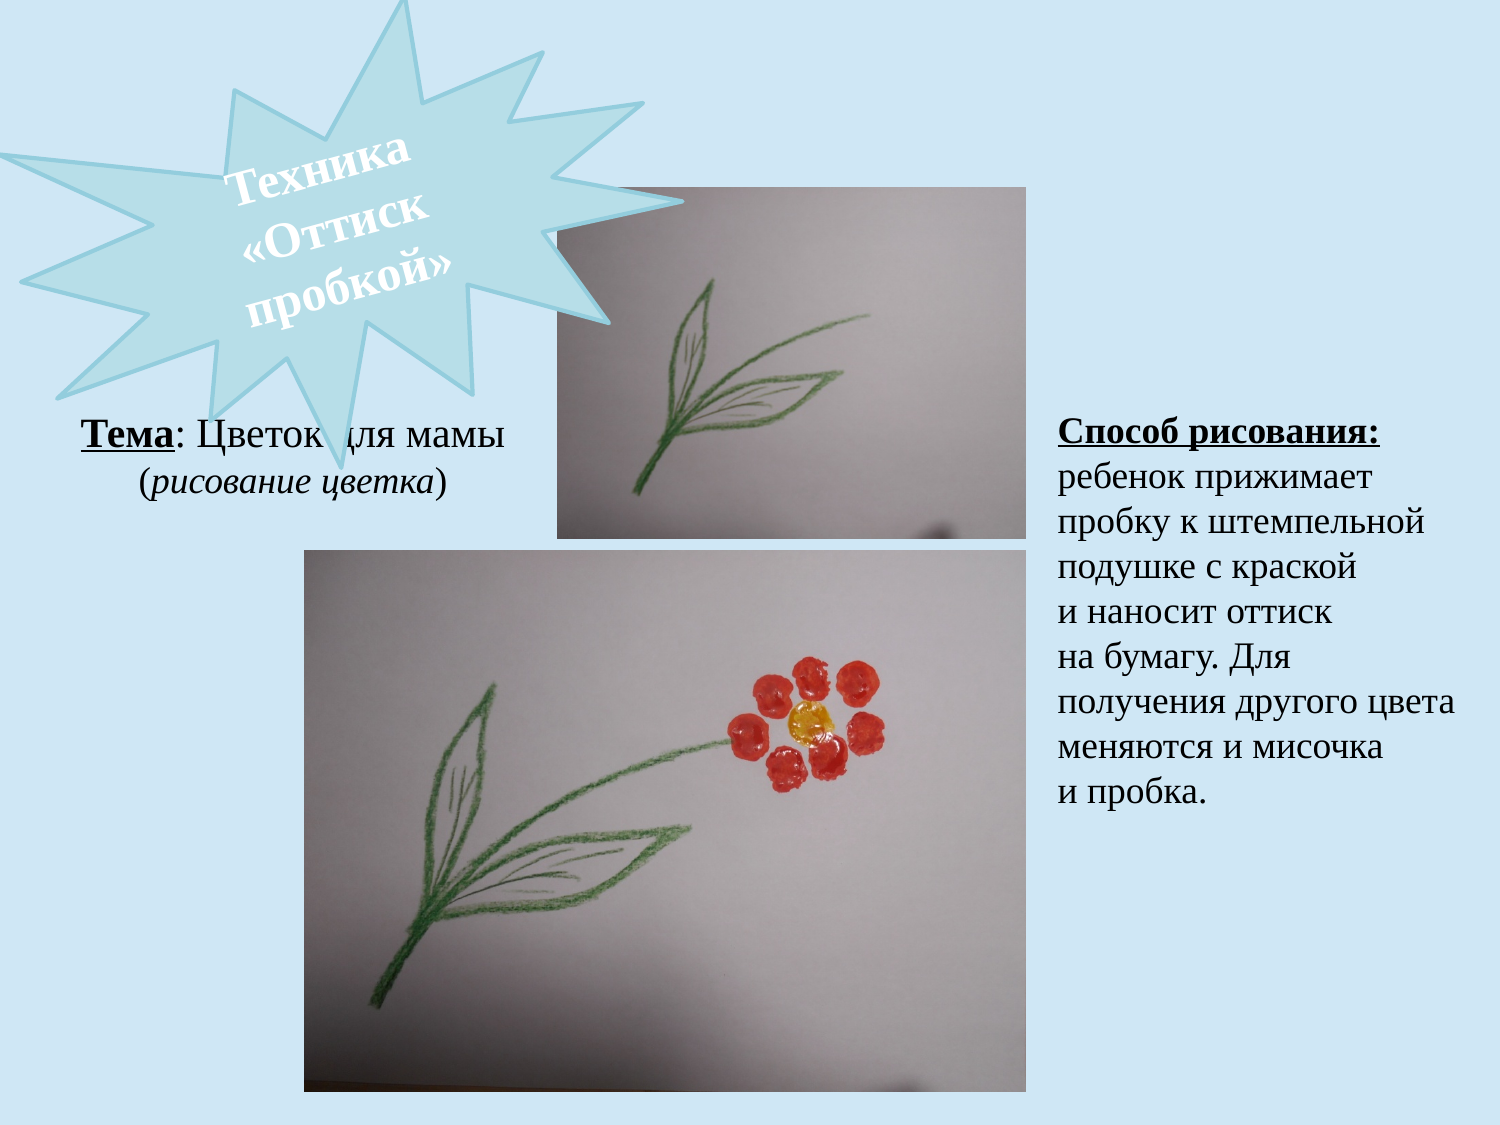

Техника
«Оттиск пробкой»
# Тема: Цветок для мамы (рисование цветка)
Способ рисования:
ребенок прижимает пробку к штемпельной подушке с краской и наносит оттиск на бумагу. Для получения другого цвета меняются и мисочка и пробка.